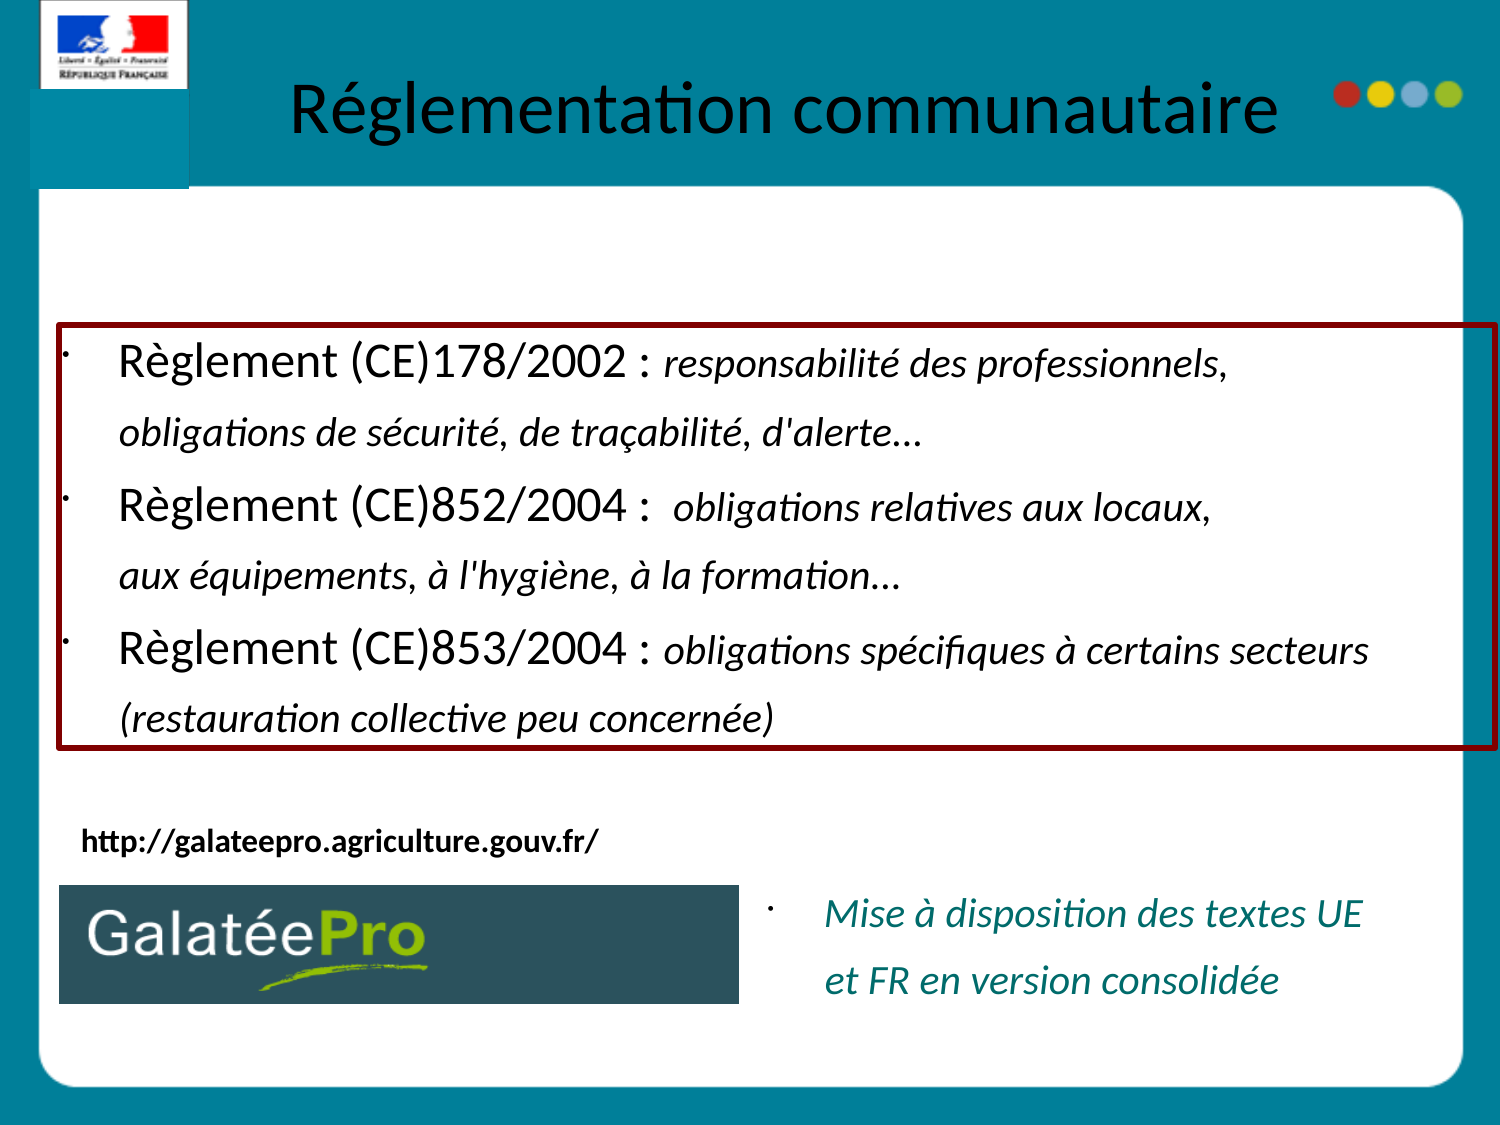

Réglementation communautaire
# Règlement (CE)178/2002 : responsabilité des professionnels,
 obligations de sécurité, de traçabilité, d'alerte...
Règlement (CE)852/2004 : obligations relatives aux locaux,
 aux équipements, à l'hygiène, à la formation...
Règlement (CE)853/2004 : obligations spécifiques à certains secteurs
 (restauration collective peu concernée)
http://galateepro.agriculture.gouv.fr/
Mise à disposition des textes UE
 et FR en version consolidée